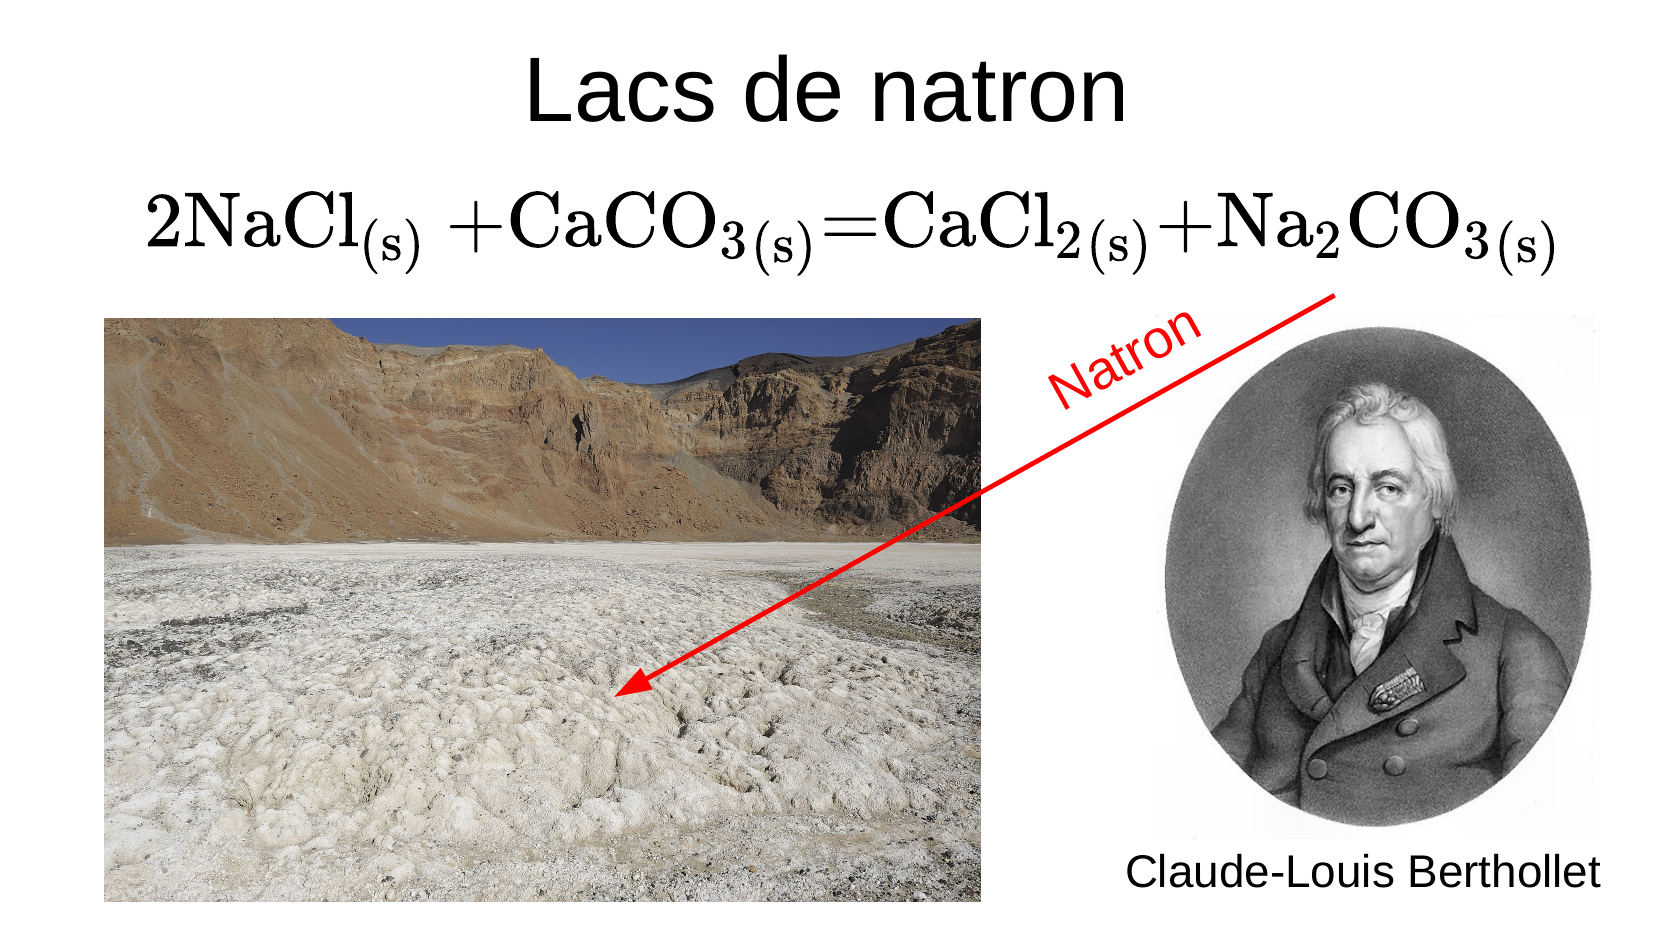

# Lacs de natron
Natron
Claude-Louis Berthollet